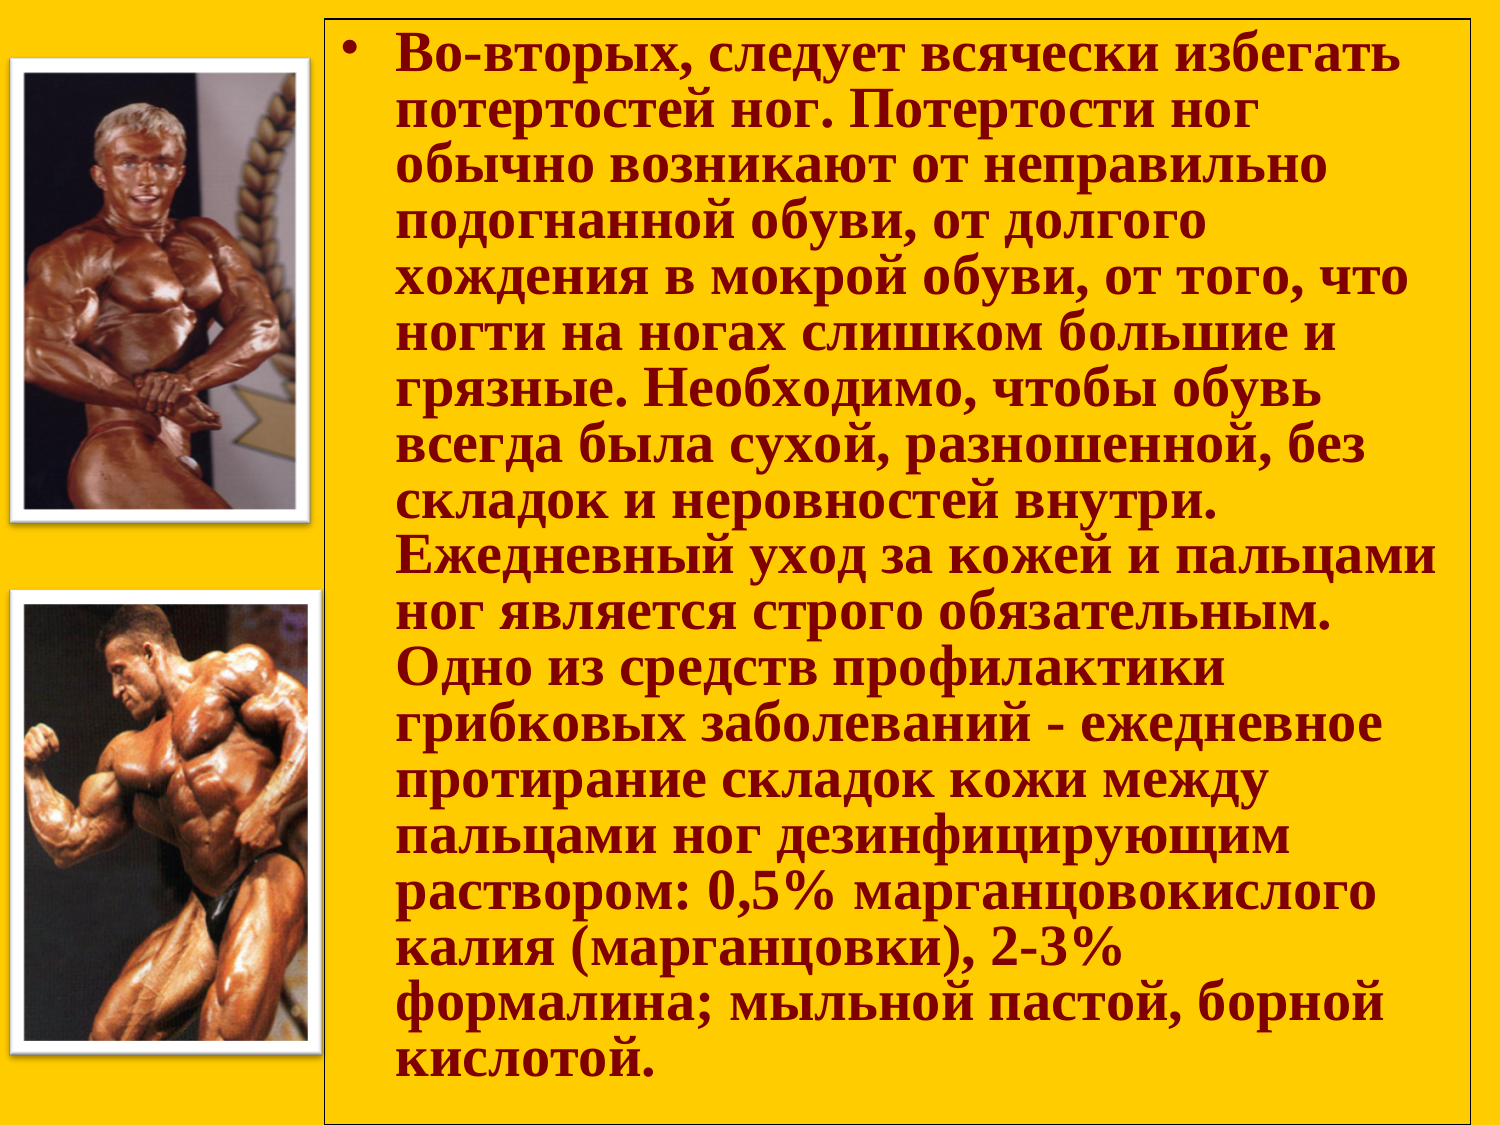

# Во-вторых, следует всячески избегать потертостей ног. Потертости ног обычно возникают от неправильно подогнанной обуви, от долгого хождения в мокрой обуви, от того, что ногти на ногах слишком большие и грязные. Необходимо, чтобы обувь всегда была сухой, разношенной, без складок и неровностей внутри. Ежедневный уход за кожей и пальцами ног является строго обязательным. Одно из средств профилактики грибковых заболеваний - ежедневное протирание складок кожи между пальцами ног дезинфицирующим раствором: 0,5% марганцовокислого калия (марганцовки), 2-3% формалина; мыльной пастой, борной кислотой.